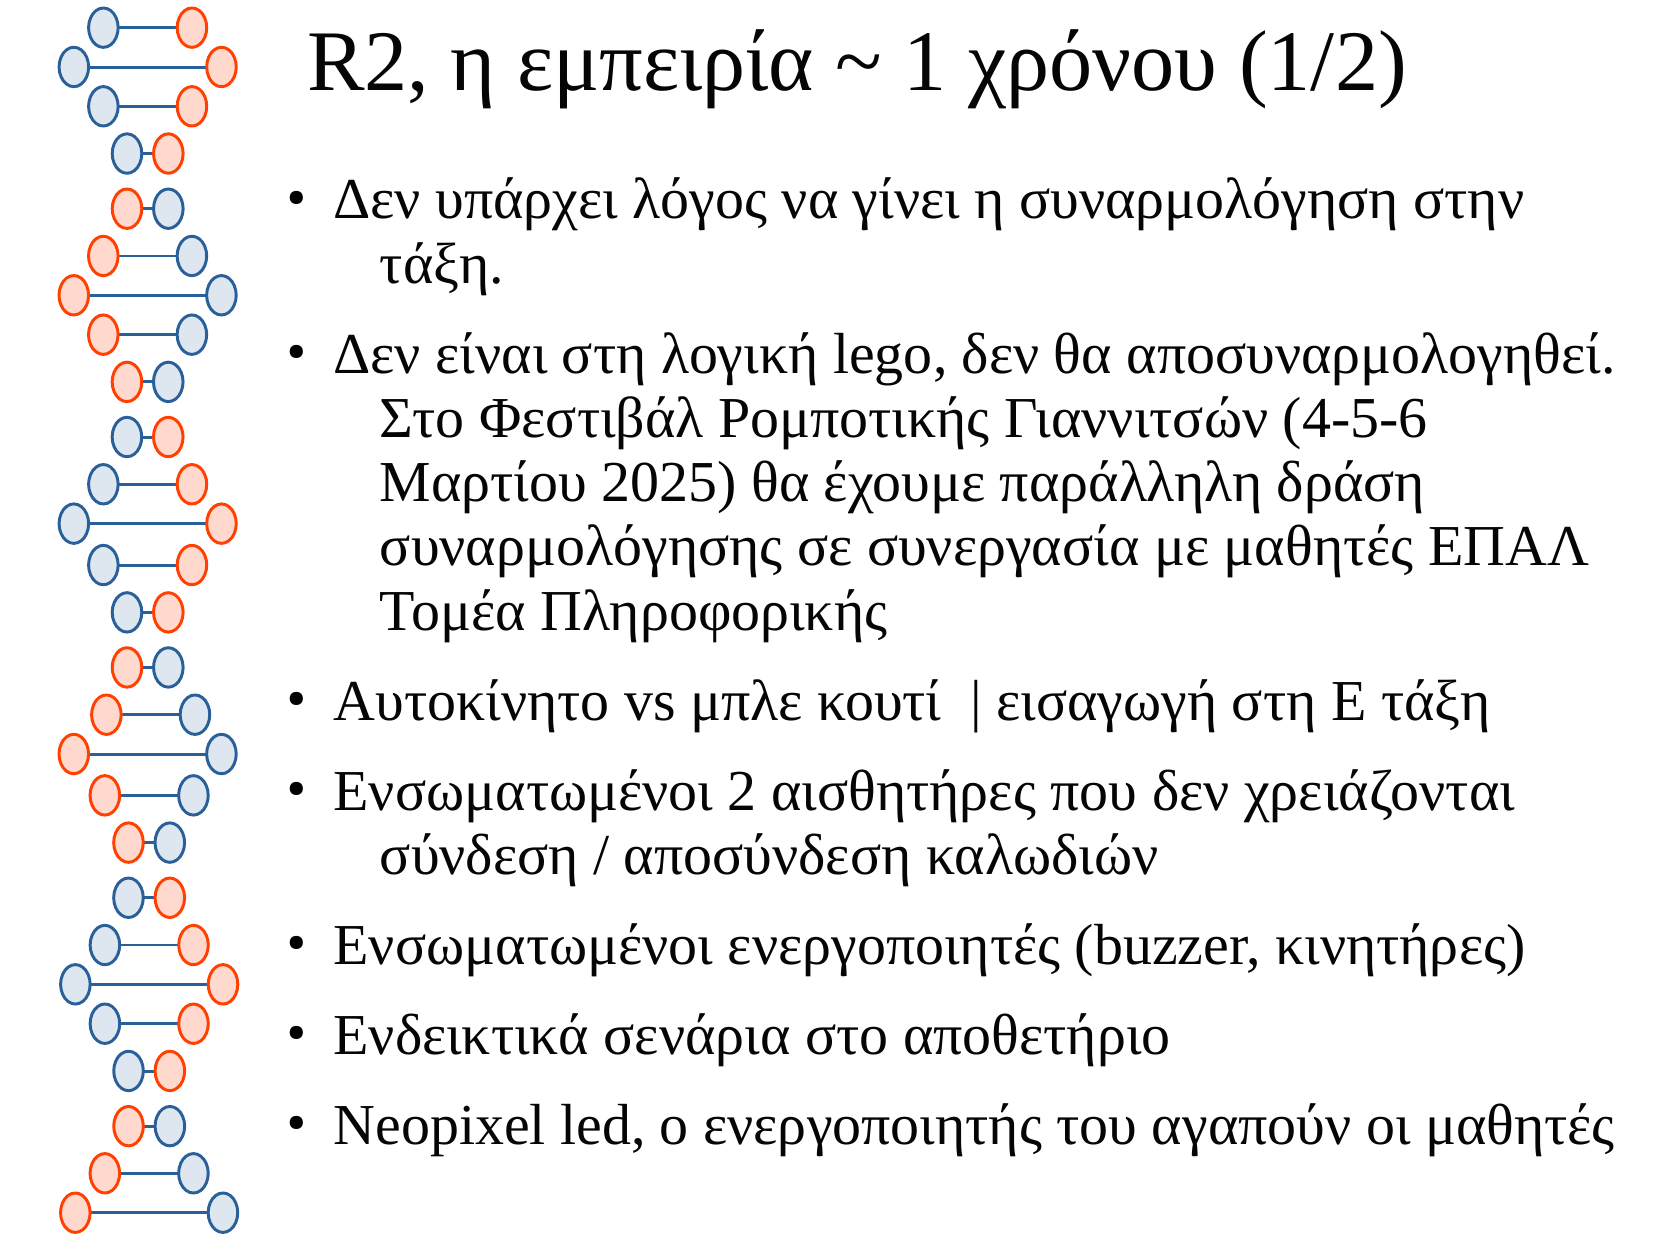

# R2, η εμπειρία ~ 1 χρόνου (1/2)
Δεν υπάρχει λόγος να γίνει η συναρμολόγηση στην τάξη.
Δεν είναι στη λογική lego, δεν θα αποσυναρμολογηθεί. Στο Φεστιβάλ Ρομποτικής Γιαννιτσών (4-5-6 Μαρτίου 2025) θα έχουμε παράλληλη δράση συναρμολόγησης σε συνεργασία με μαθητές ΕΠΑΛ Τομέα Πληροφορικής
Αυτοκίνητο vs μπλε κουτί | εισαγωγή στη Ε τάξη
Ενσωματωμένοι 2 αισθητήρες που δεν χρειάζονται σύνδεση / αποσύνδεση καλωδιών
Ενσωματωμένοι ενεργοποιητές (buzzer, κινητήρες)
Ενδεικτικά σενάρια στο αποθετήριο
Neopixel led, ο ενεργοποιητής του αγαπούν οι μαθητές